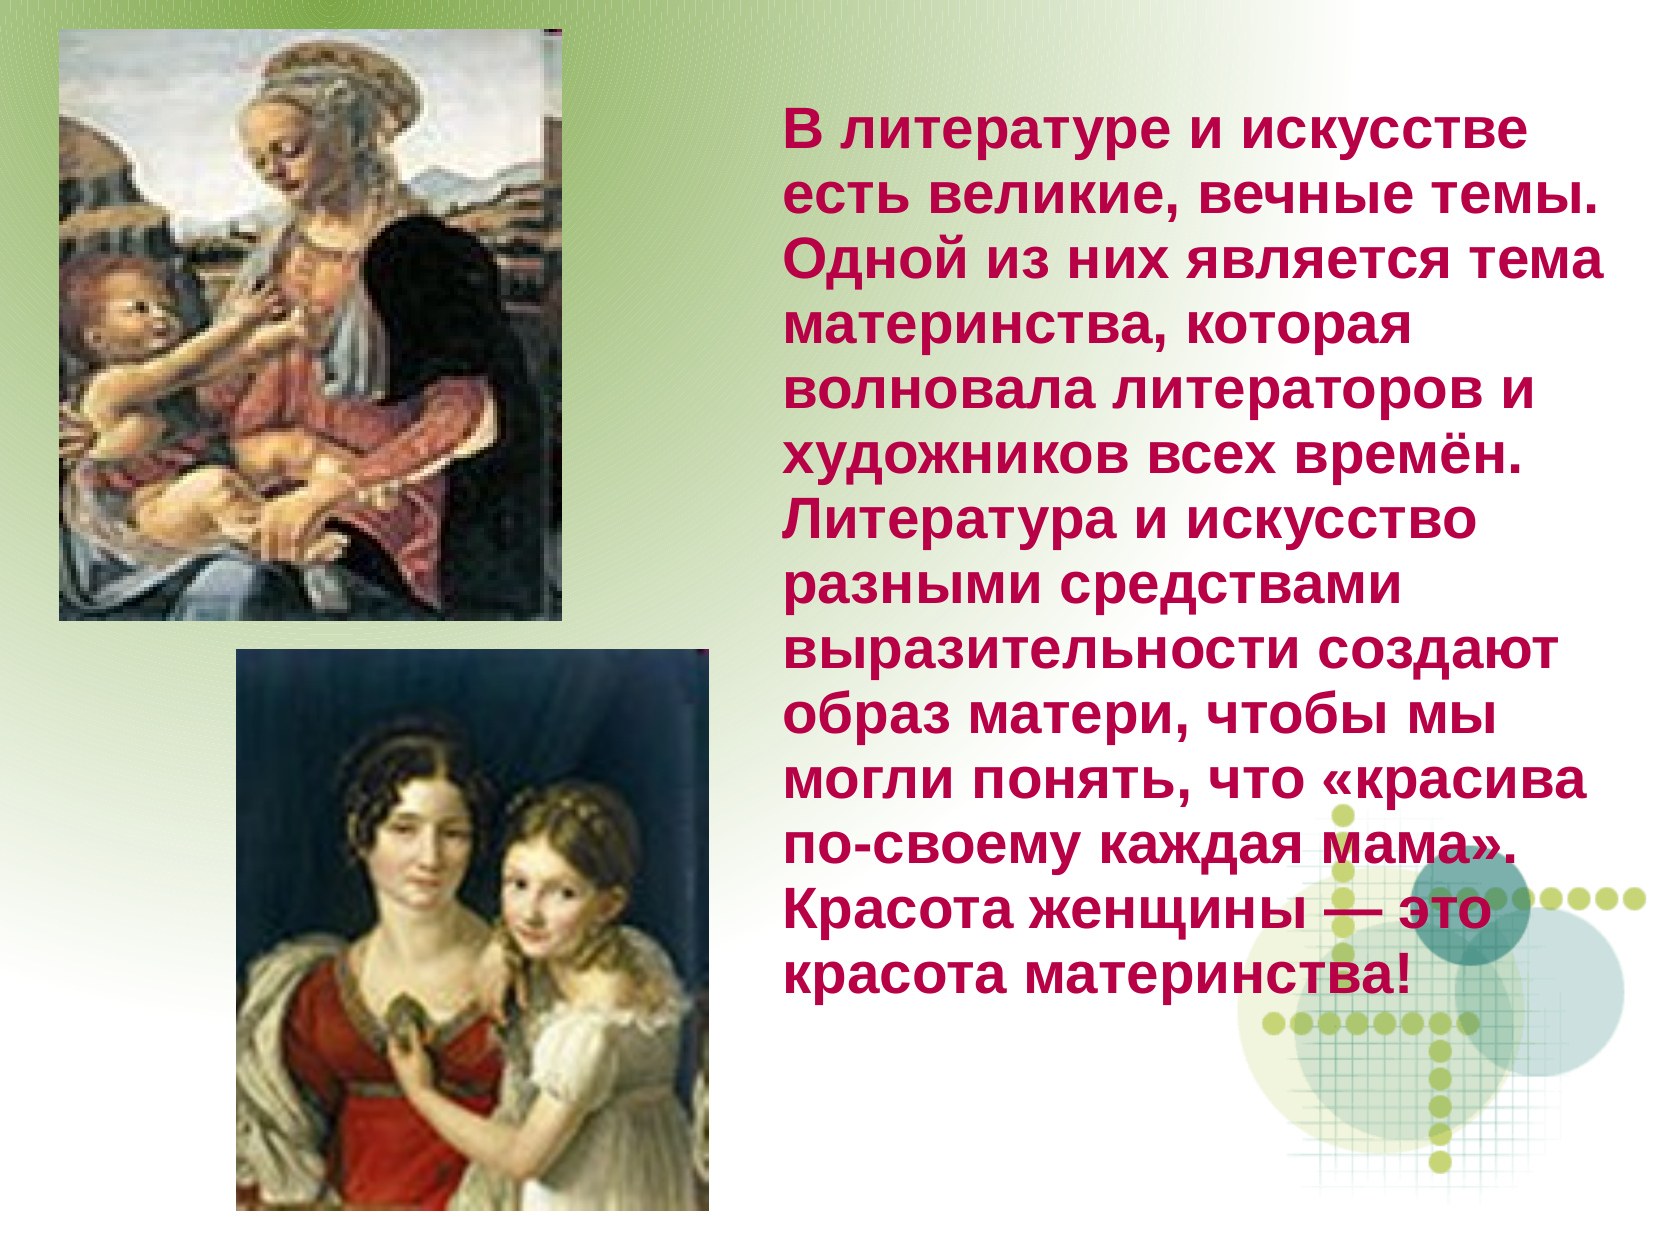

В литературе и искусстве есть великие, вечные темы. Одной из них является тема материнства, которая волновала литераторов и художников всех времён. Литература и искусство разными средствами выразительности создают образ матери, чтобы мы могли понять, что «красива по-своему каждая мама». Красота женщины — это красота материнства!